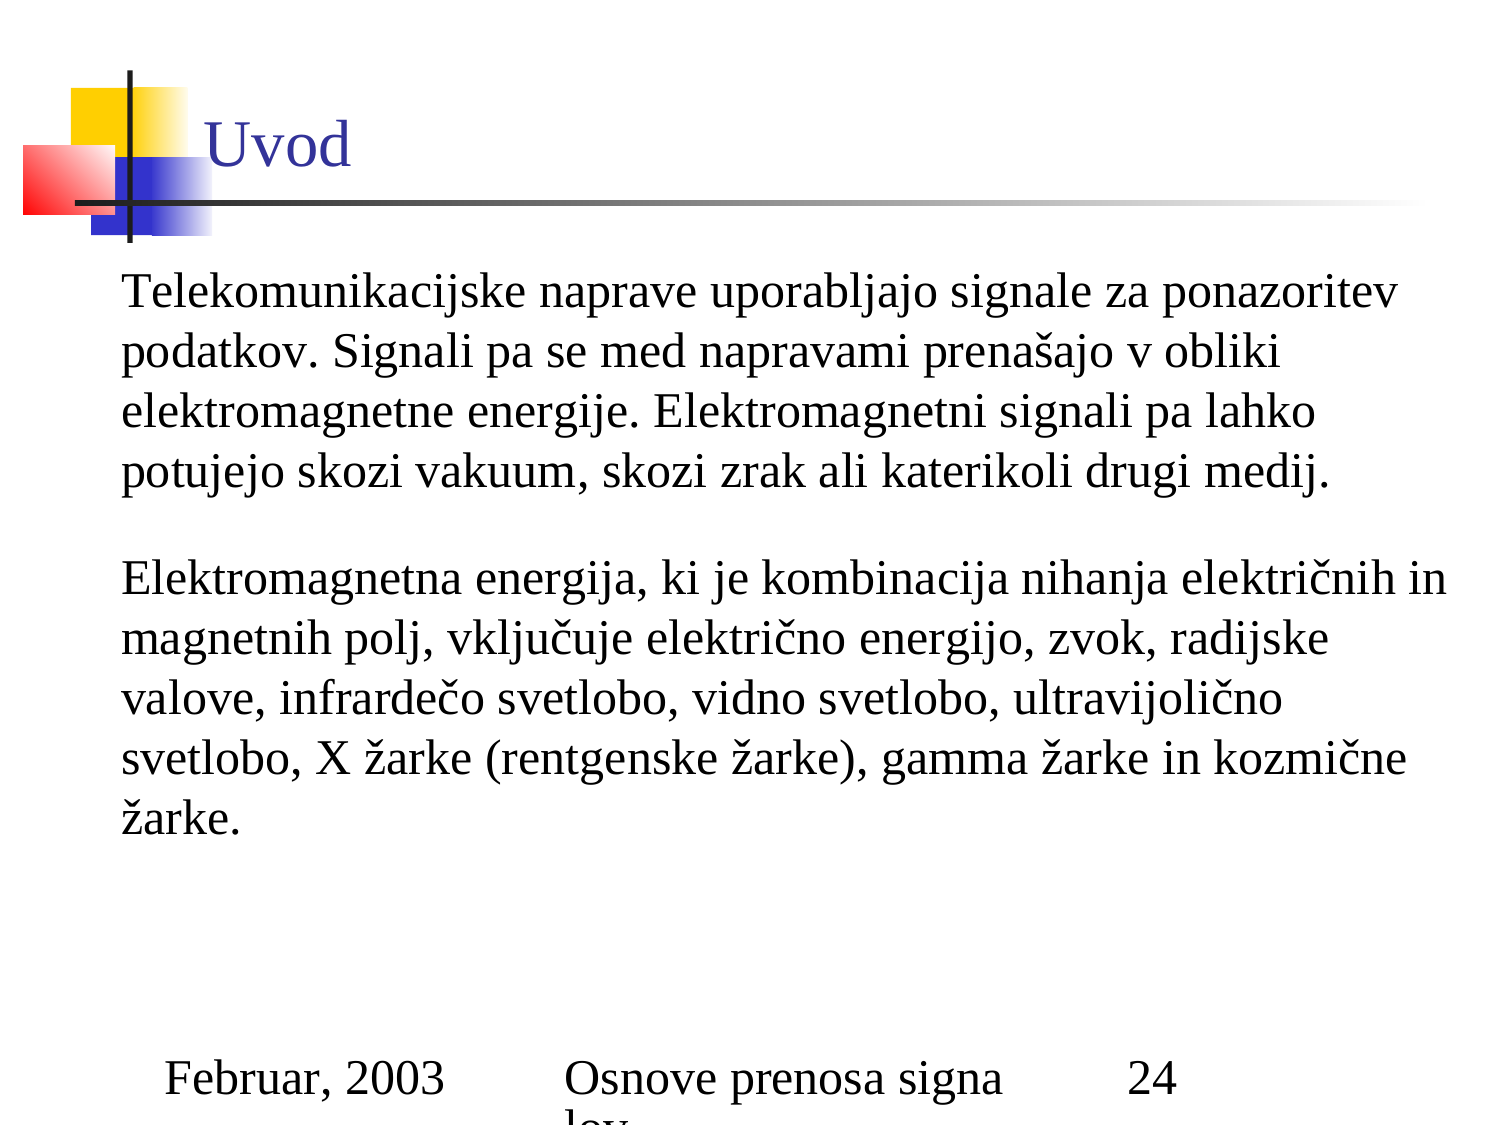

# Uvod
	Telekomunikacijske naprave uporabljajo signale za ponazoritev podatkov. Signali pa se med napravami prenašajo v obliki elektromagnetne energije. Elektromagnetni signali pa lahko potujejo skozi vakuum, skozi zrak ali katerikoli drugi medij.
	Elektromagnetna energija, ki je kombinacija nihanja električnih in magnetnih polj, vključuje električno energijo, zvok, radijske valove, infrardečo svetlobo, vidno svetlobo, ultravijolično svetlobo, X žarke (rentgenske žarke), gamma žarke in kozmične žarke.
Februar, 2003
Osnove prenosa signalov
24